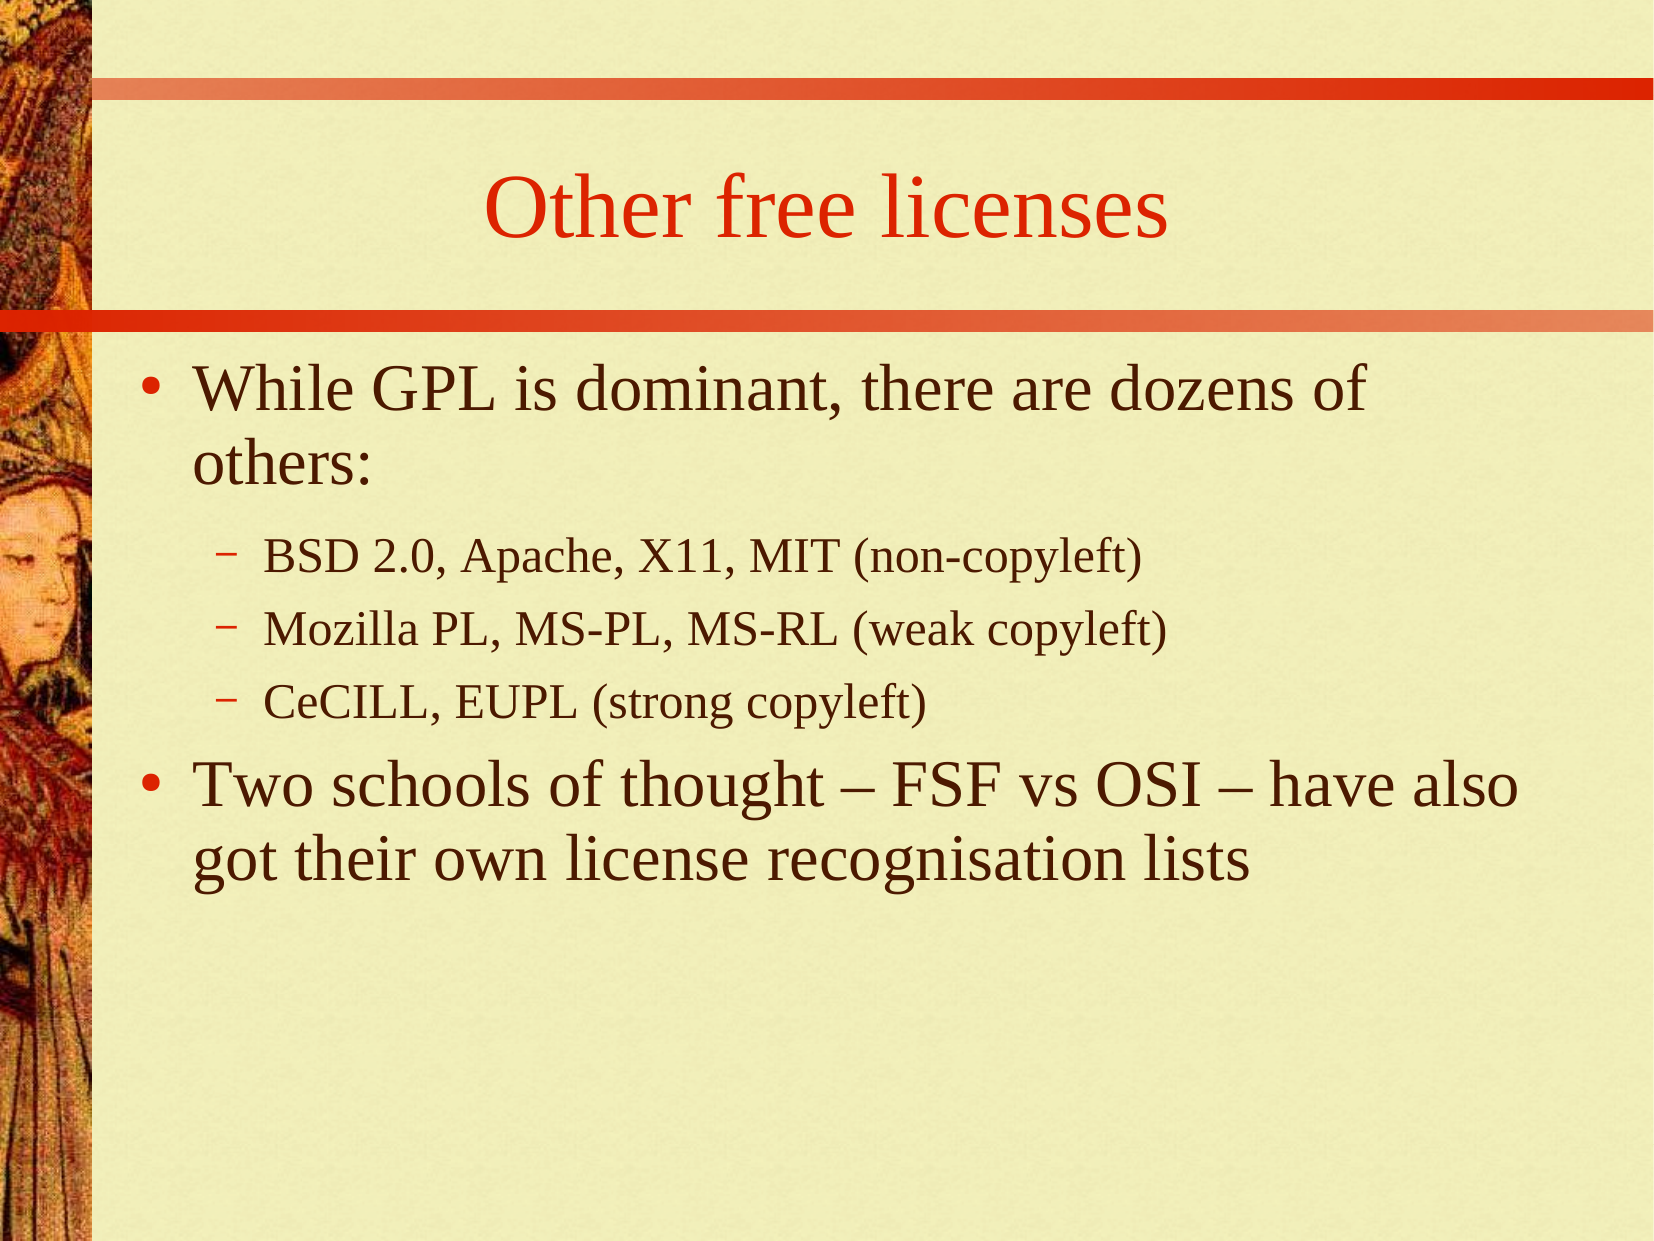

# Other free licenses
While GPL is dominant, there are dozens of others:
BSD 2.0, Apache, X11, MIT (non-copyleft)
Mozilla PL, MS-PL, MS-RL (weak copyleft)
CeCILL, EUPL (strong copyleft)
Two schools of thought – FSF vs OSI – have also got their own license recognisation lists